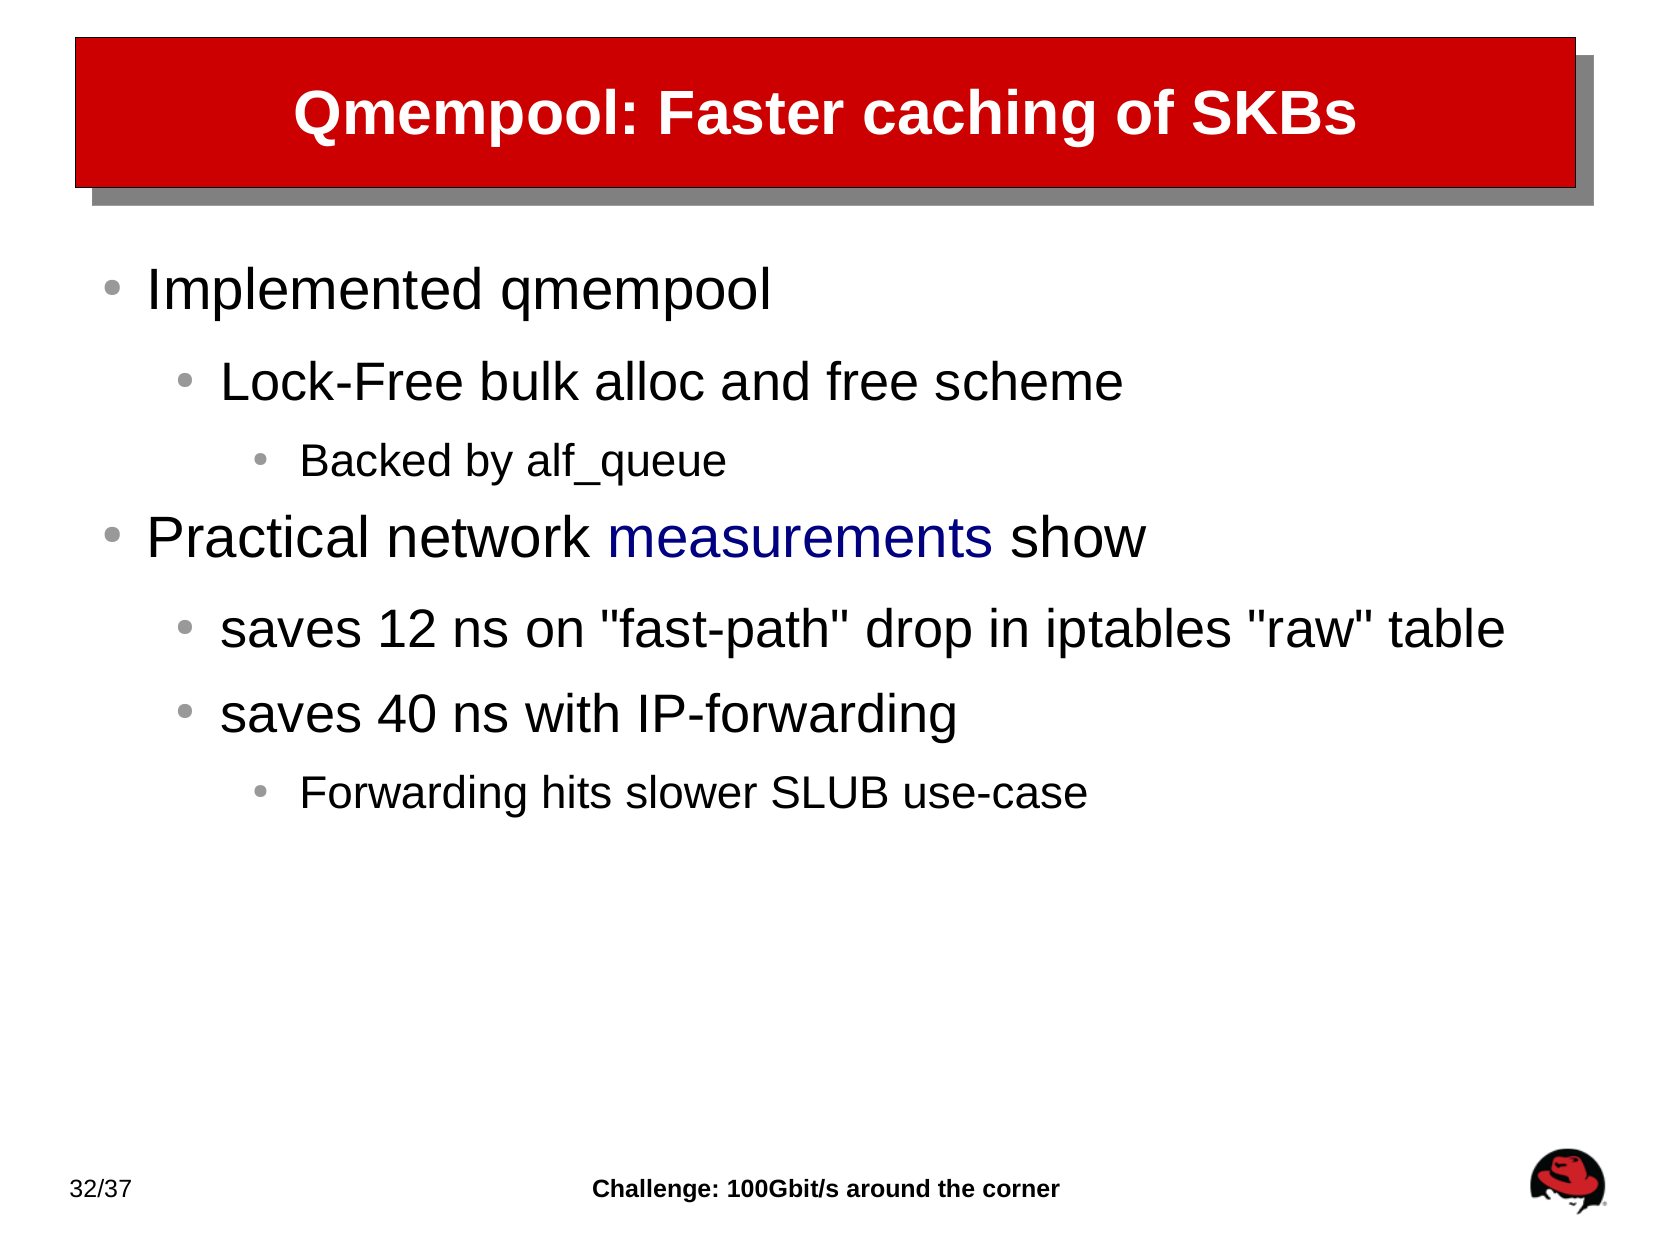

# Qmempool: Faster caching of SKBs
Implemented qmempool
Lock-Free bulk alloc and free scheme
Backed by alf_queue
Practical network measurements show
saves 12 ns on "fast-path" drop in iptables "raw" table
saves 40 ns with IP-forwarding
Forwarding hits slower SLUB use-case